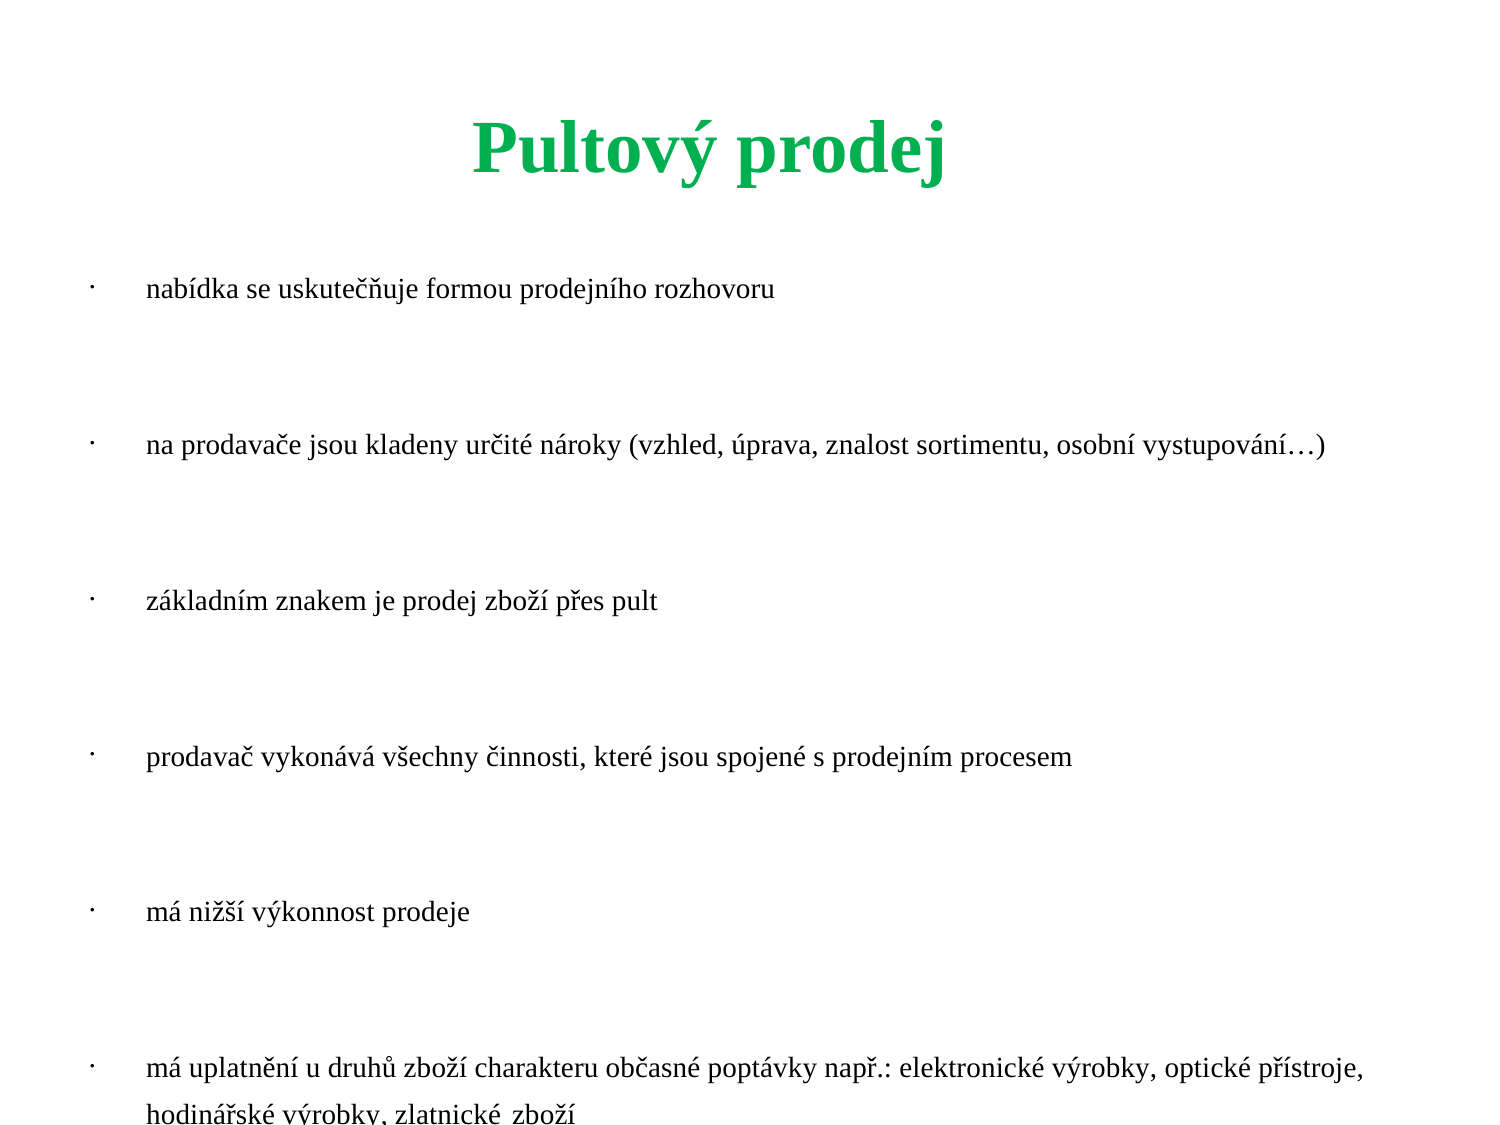

# Pultový prodej
nabídka se uskutečňuje formou prodejního rozhovoru
na prodavače jsou kladeny určité nároky (vzhled, úprava, znalost sortimentu, osobní vystupování…)
základním znakem je prodej zboží přes pult
prodavač vykonává všechny činnosti, které jsou spojené s prodejním procesem
má nižší výkonnost prodeje
má uplatnění u druhů zboží charakteru občasné poptávky např.: elektronické výrobky, optické přístroje, hodinářské výrobky, zlatnické zboží